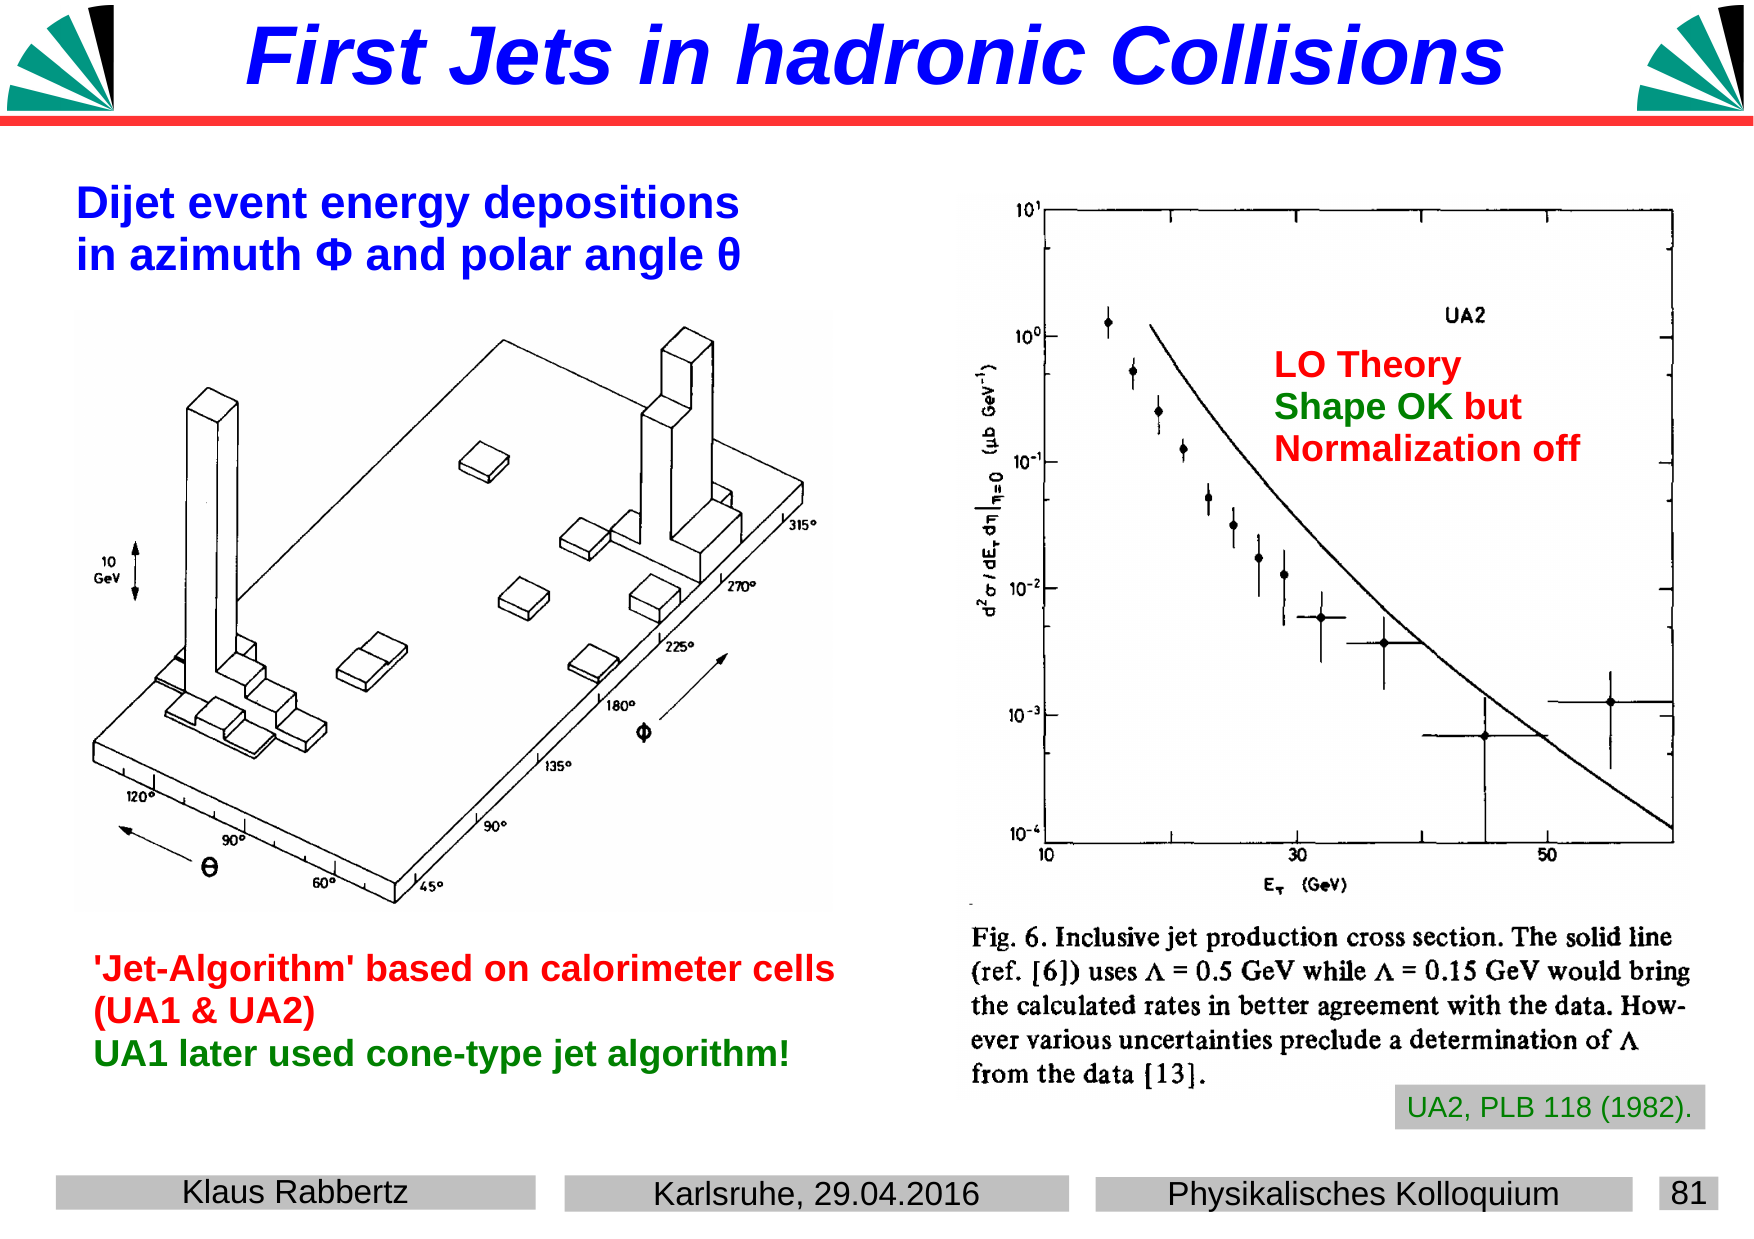

# First Jets in hadronic Collisions
Dijet event energy depositions
in azimuth Φ and polar angle θ
LO Theory
Shape OK but
Normalization off
'Jet-Algorithm' based on calorimeter cells
(UA1 & UA2)
UA1 later used cone-type jet algorithm!
UA2, PLB 118 (1982).